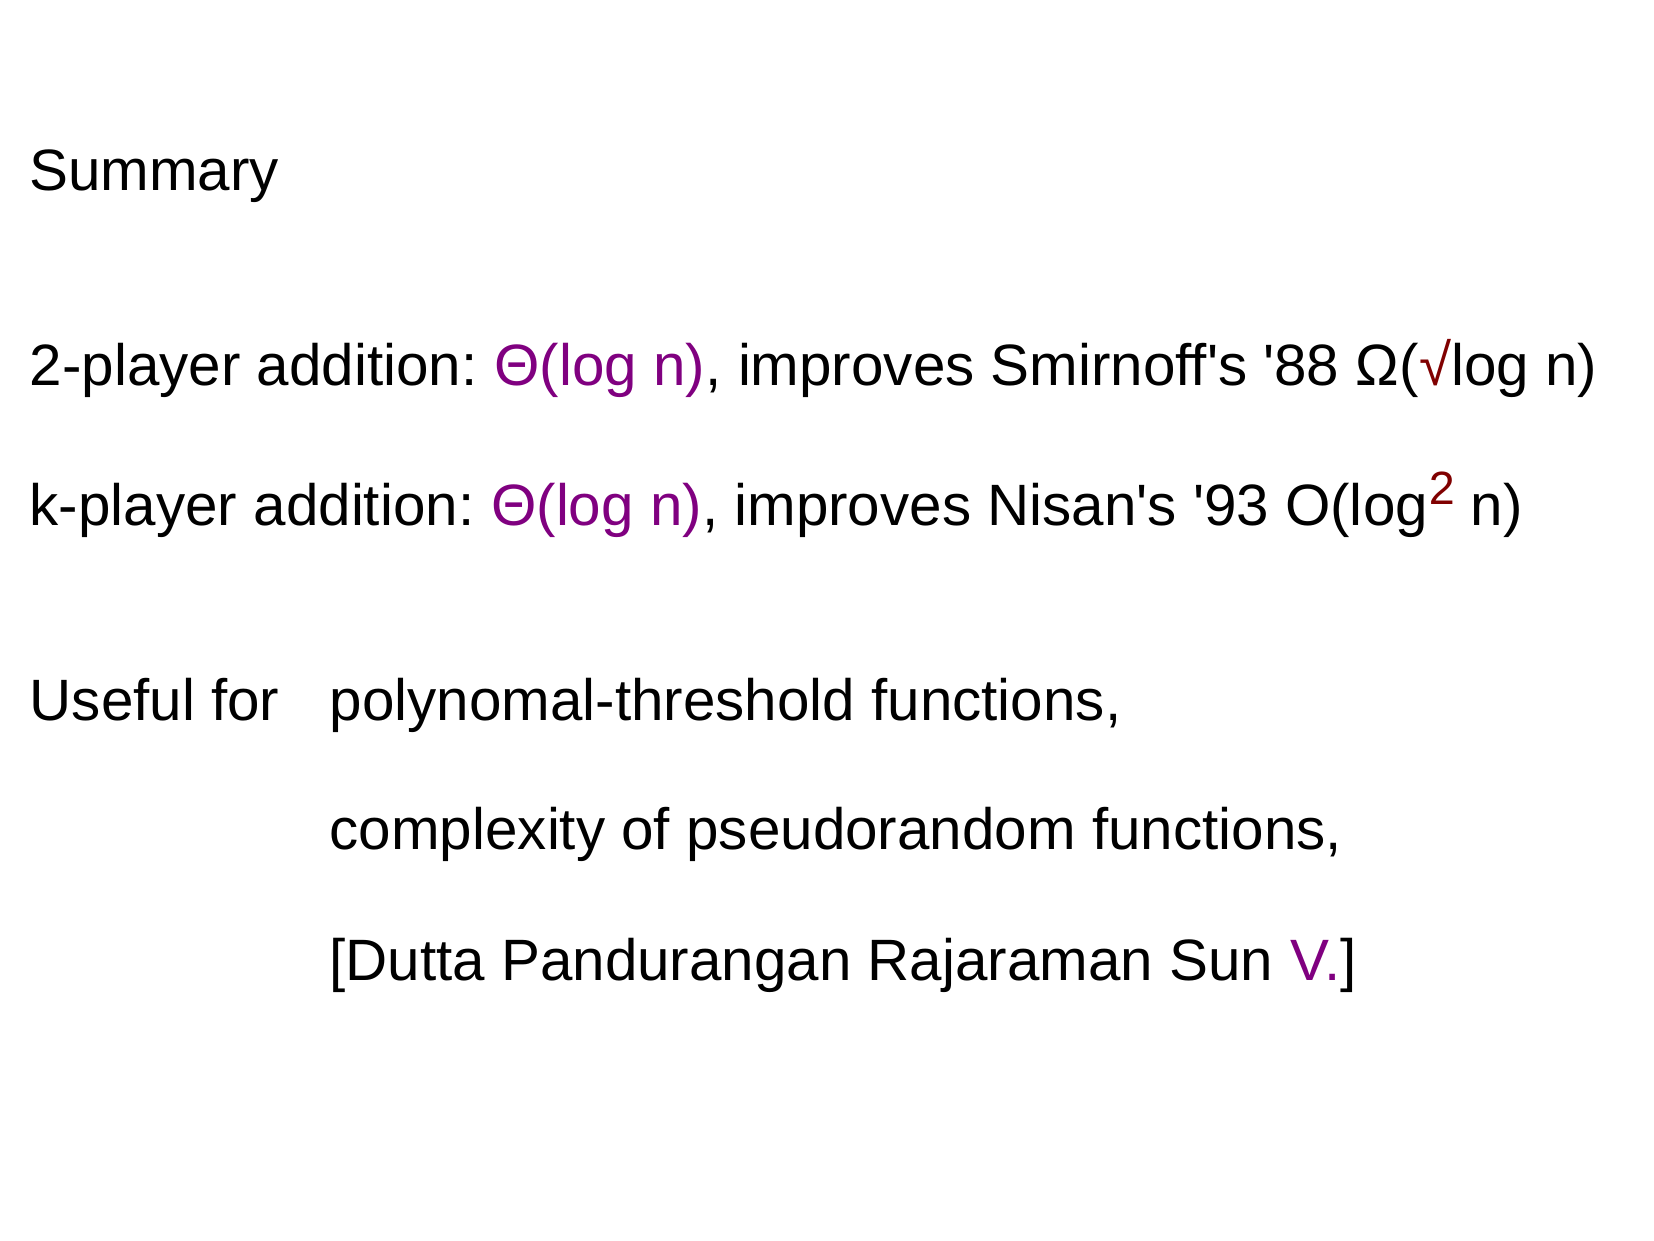

Summary
2-player addition: Θ(log n), improves Smirnoff's '88 Ω(√log n)
k-player addition: Θ(log n), improves Nisan's '93 O(log2 n)
Useful for 	polynomal-threshold functions,
 		complexity of pseudorandom functions,
				[Dutta Pandurangan Rajaraman Sun V.]
#